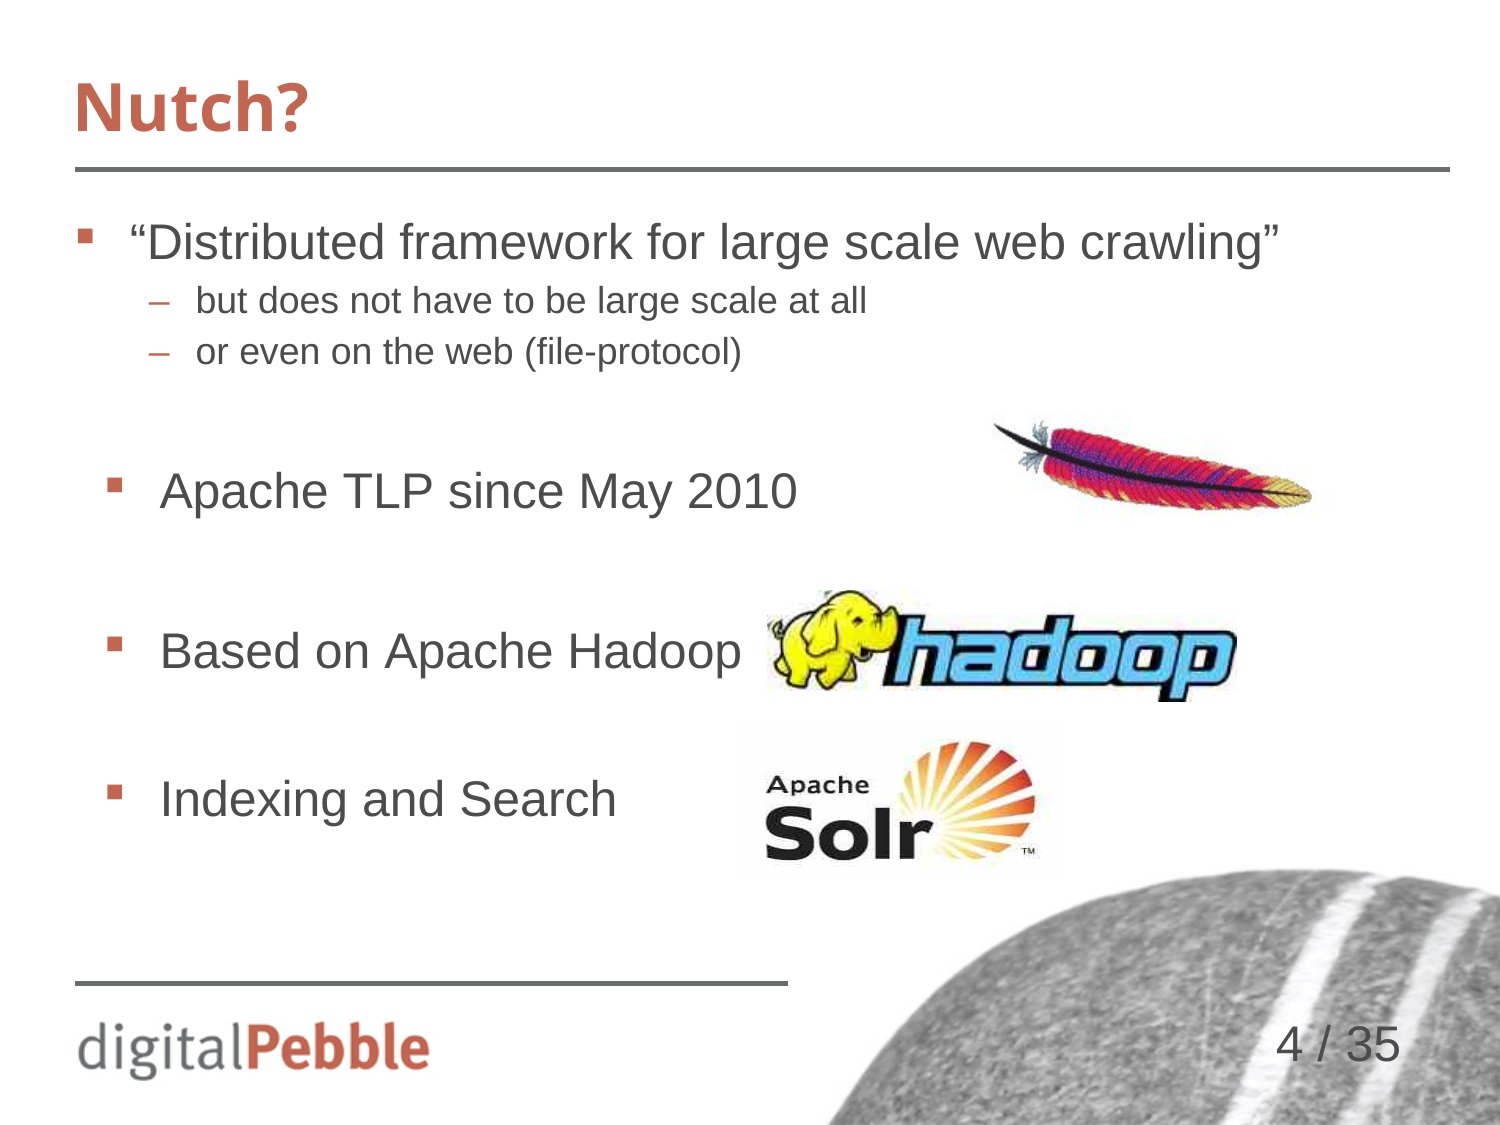

# Nutch?
“Distributed framework for large scale web crawling”
but does not have to be large scale at all
or even on the web (file-protocol)
Apache TLP since May 2010
Based on Apache Hadoop
Indexing and Search